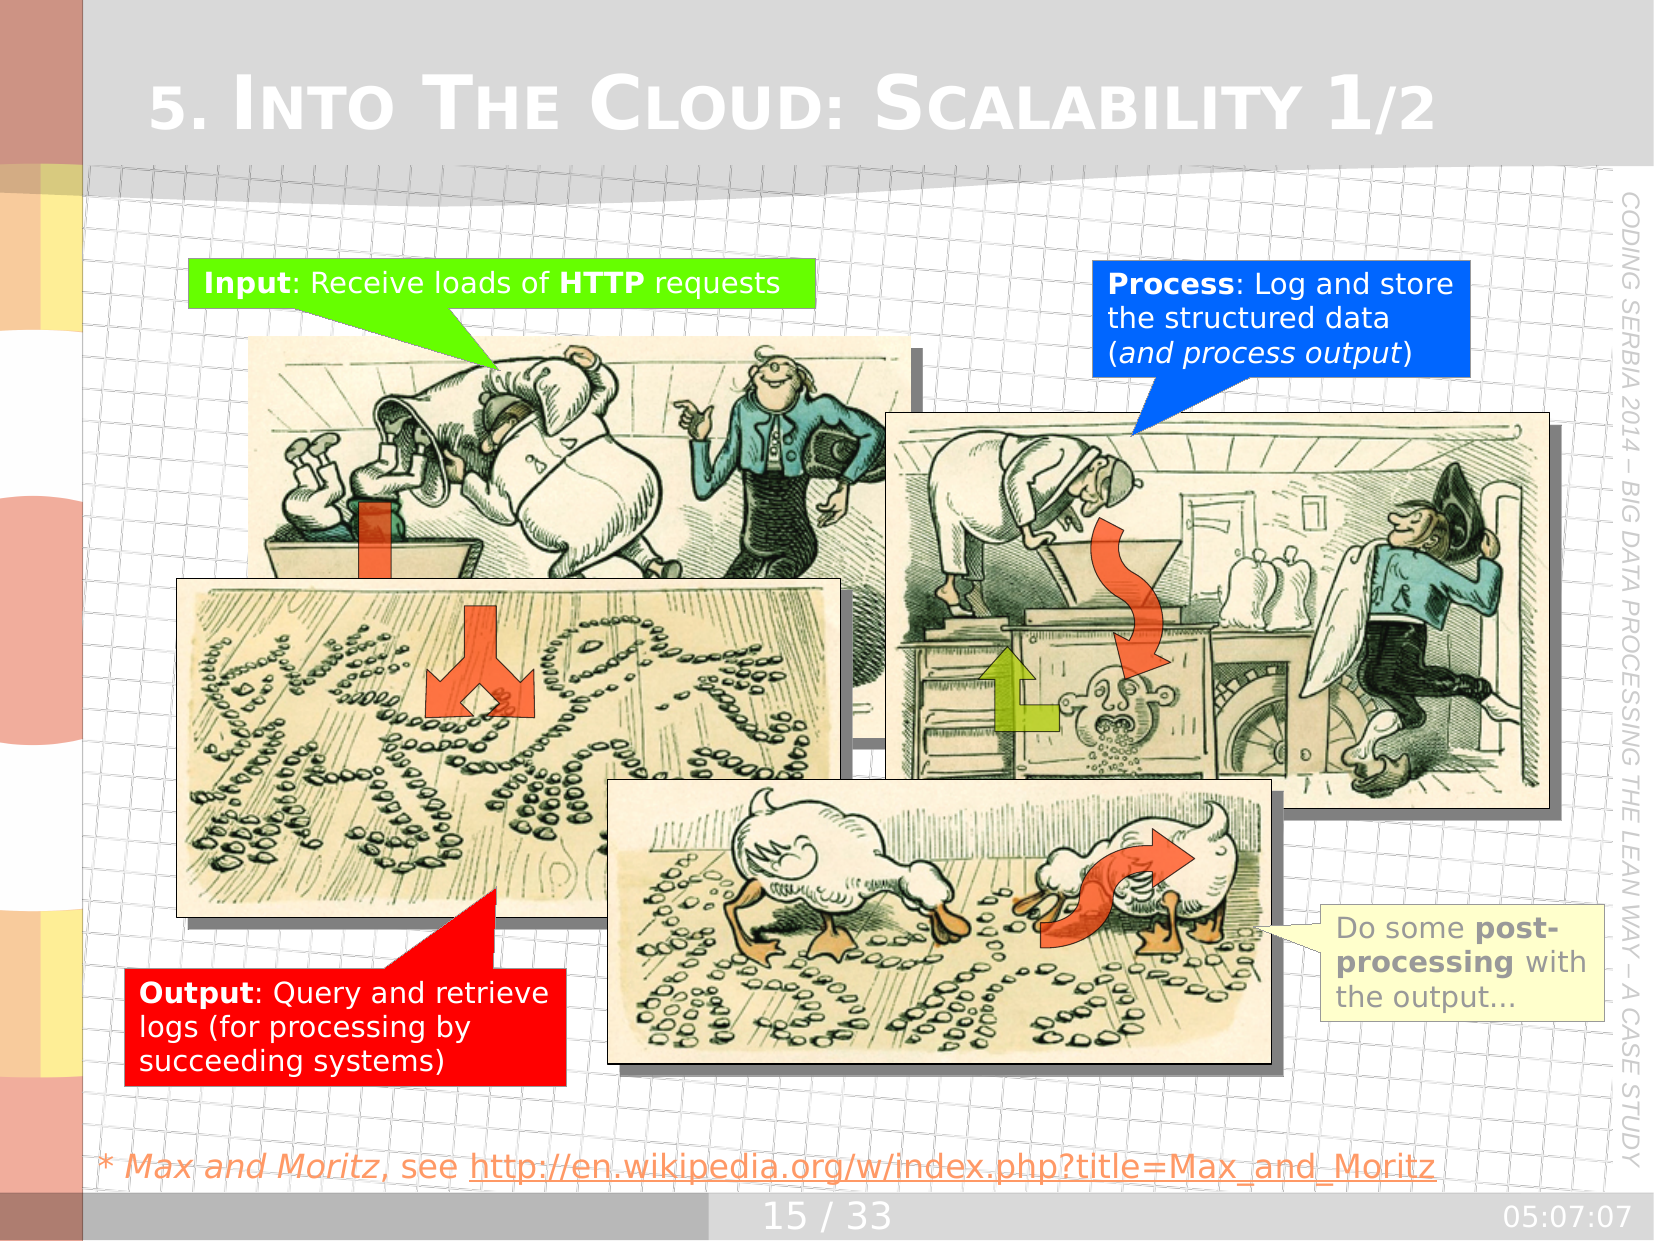

# 5. INTO THE CLOUD: SCALABILITY 1/2
Input: Receive loads of HTTP requests
Process: Log and store the structured data (and process output)
Do some post-processing with the output...
Output: Query and retrieve logs (for processing by succeeding systems)
* Max and Moritz, see http://en.wikipedia.org/w/index.php?title=Max_and_Moritz